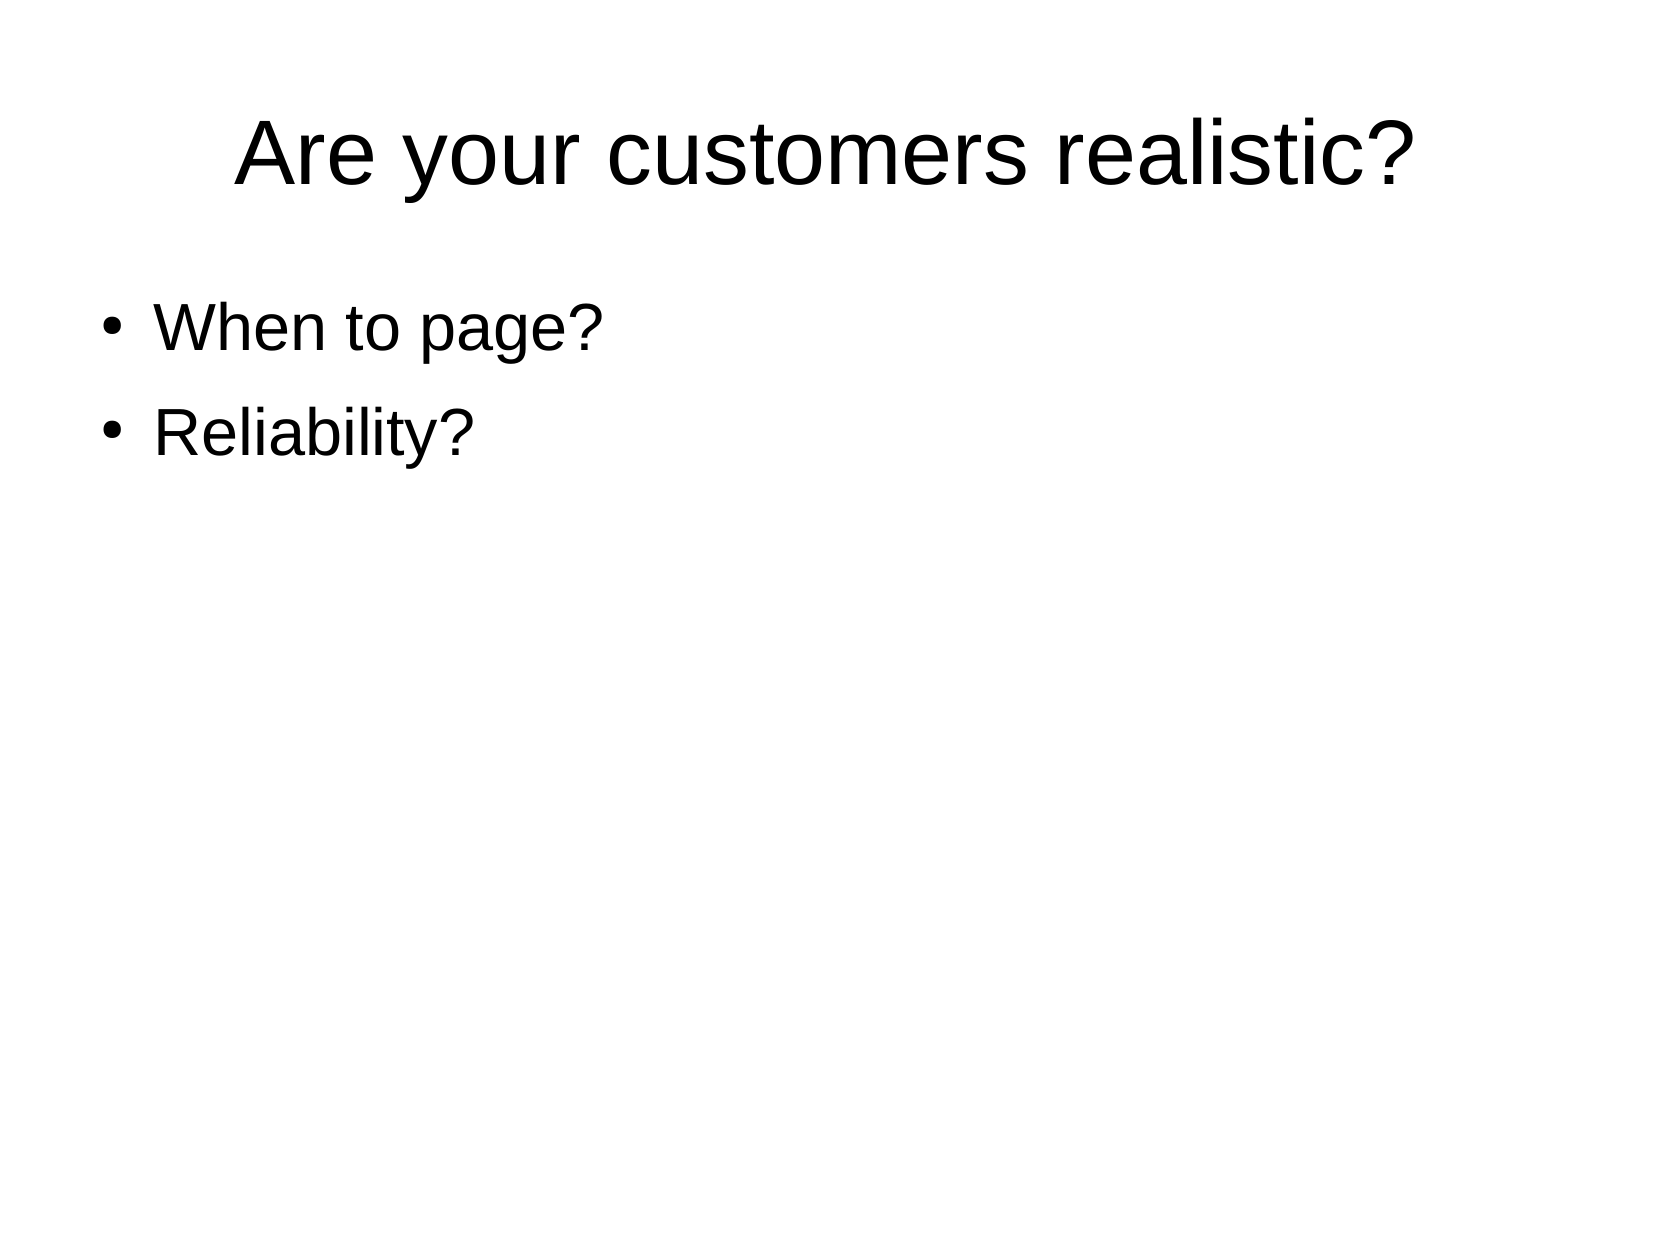

# Are your customers realistic?
When to page?
Reliability?